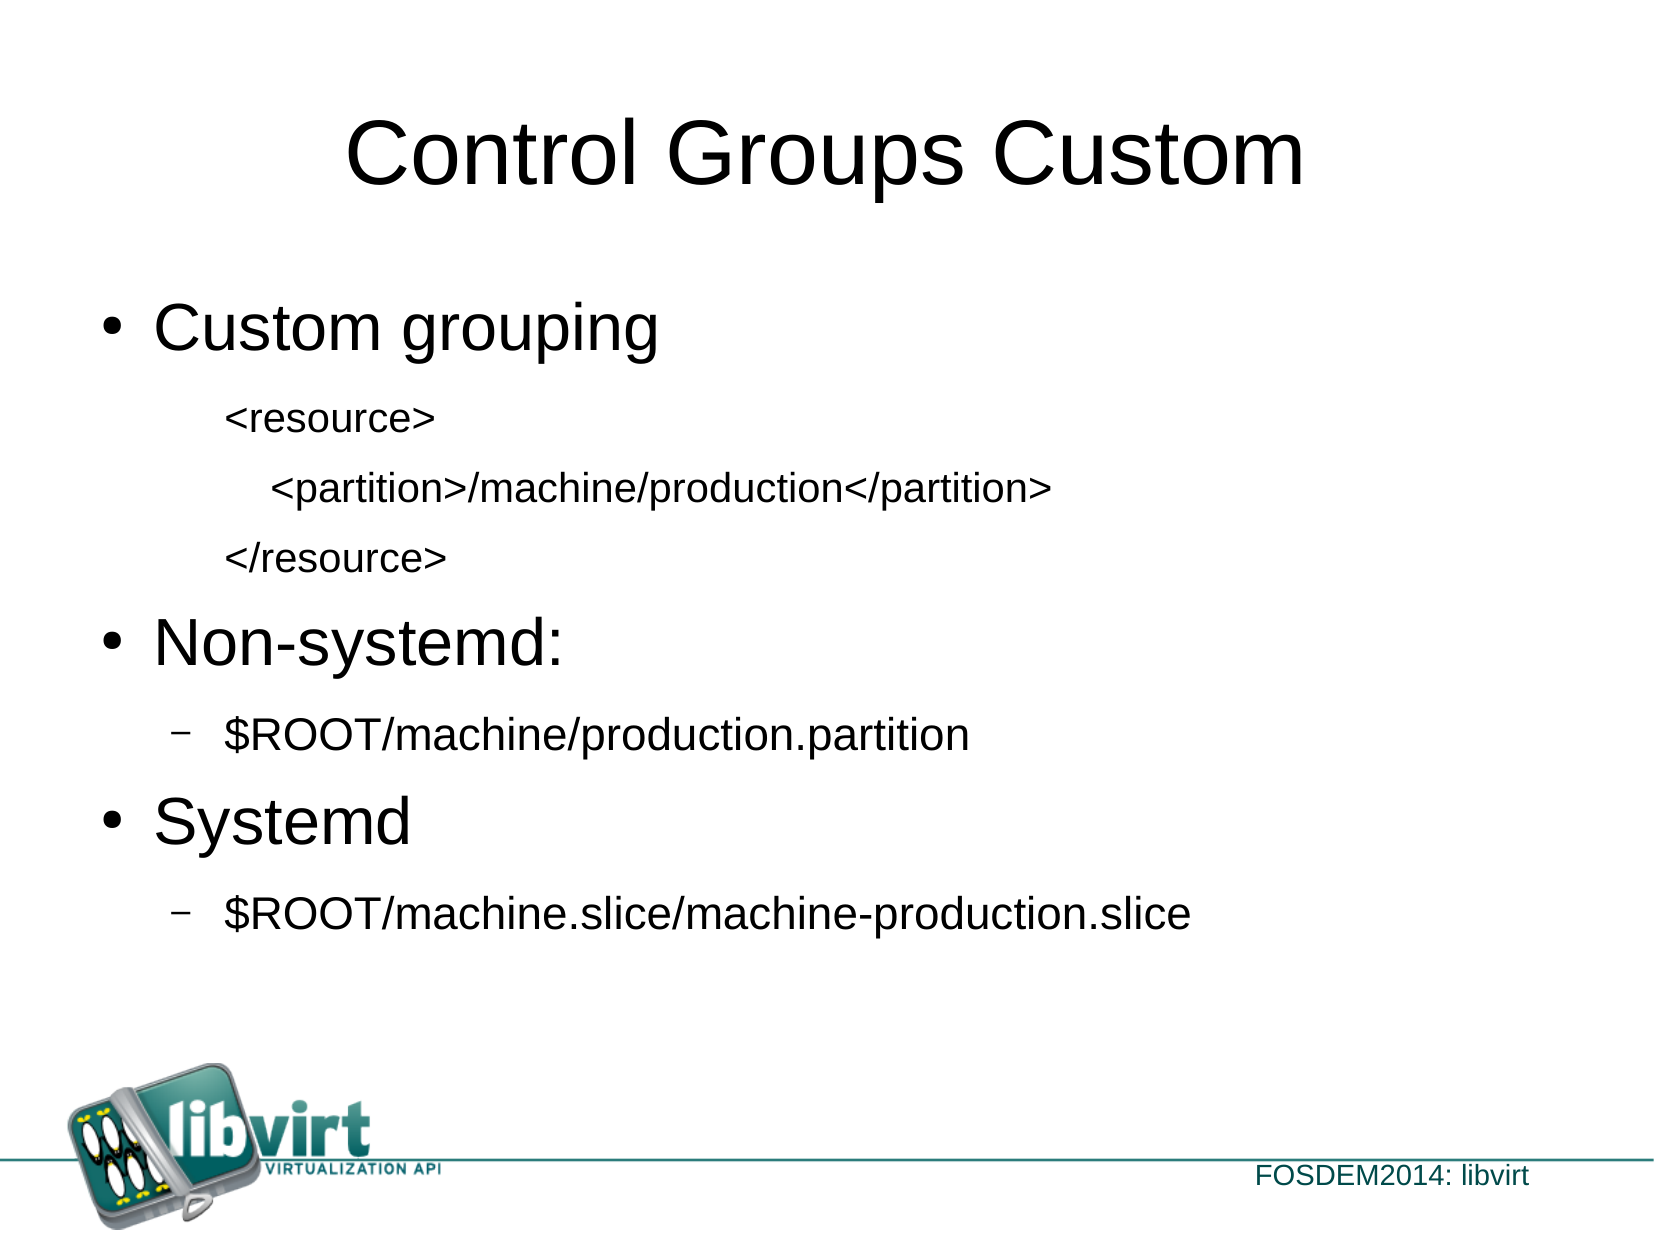

# Control Groups Custom
Custom grouping
<resource>
 <partition>/machine/production</partition>
</resource>
Non-systemd:
$ROOT/machine/production.partition
Systemd
$ROOT/machine.slice/machine-production.slice